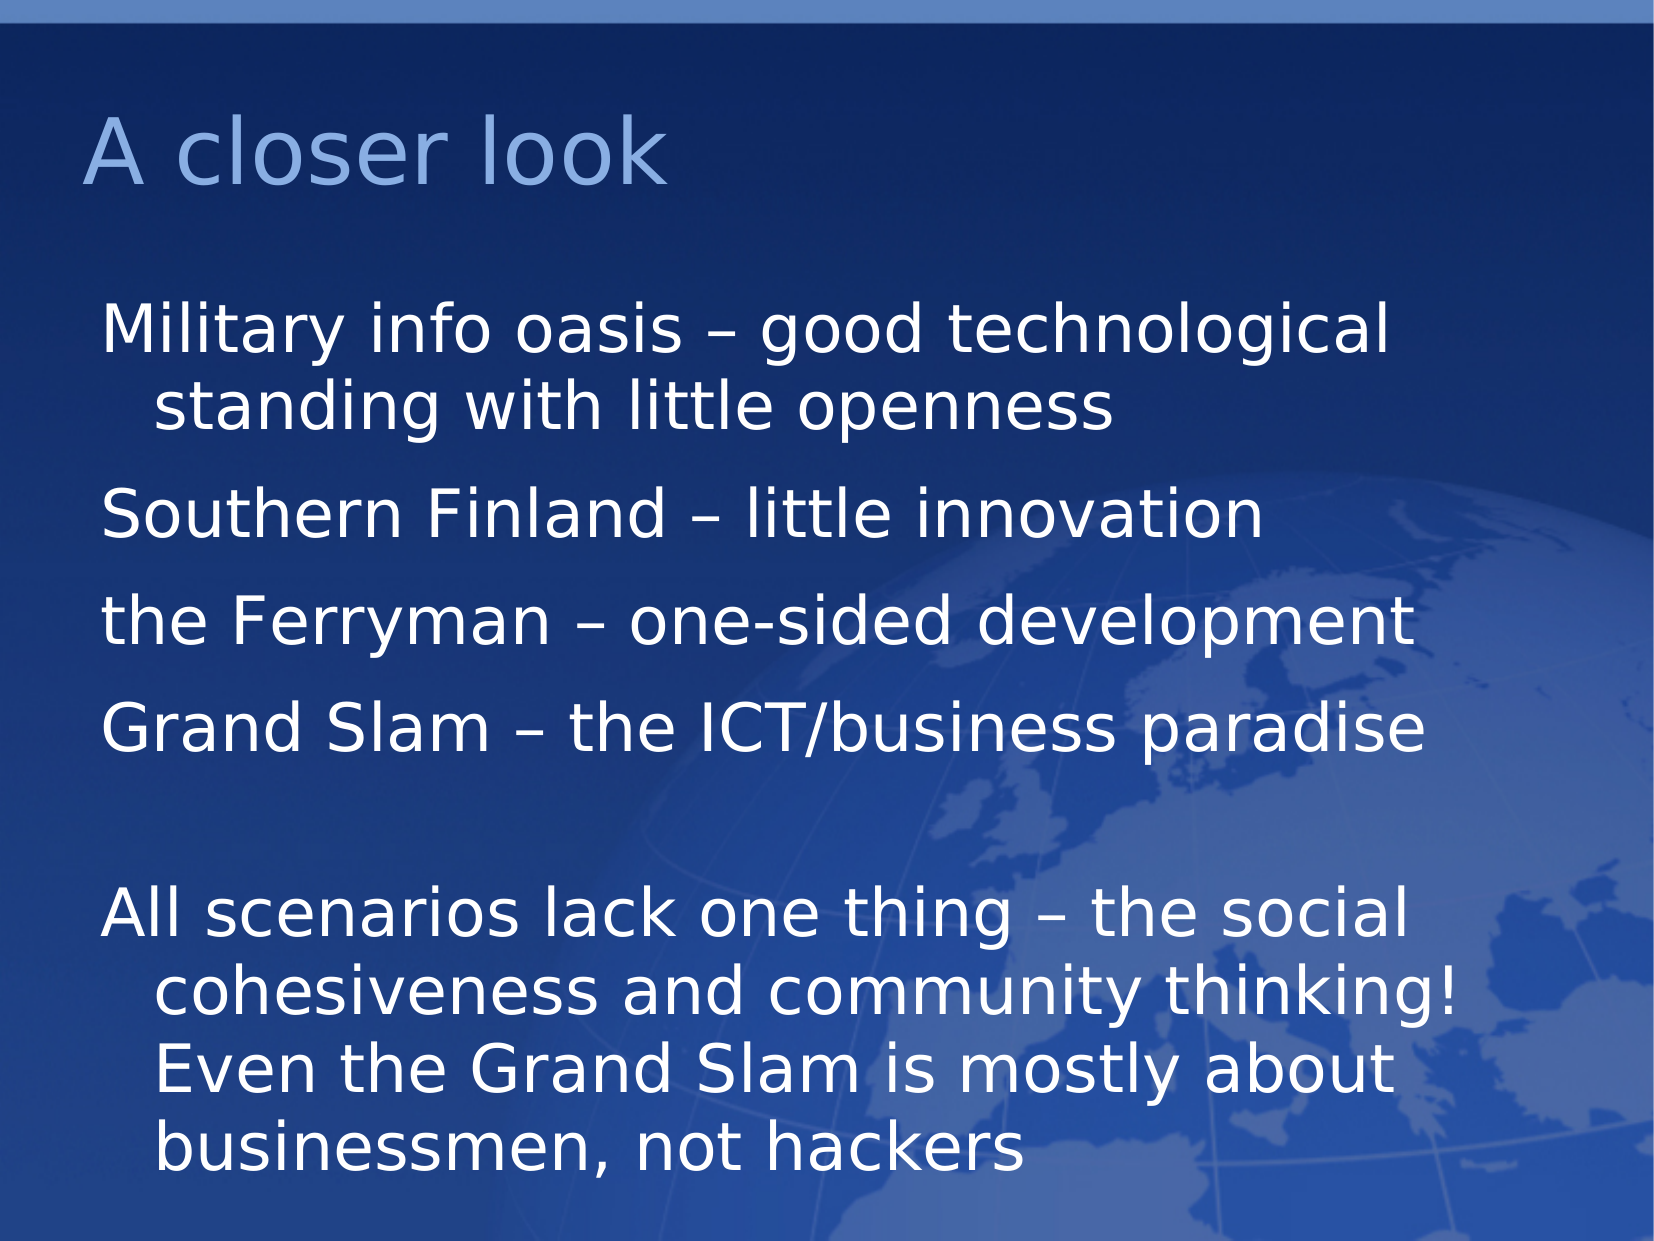

# A closer look
Military info oasis – good technological standing with little openness
Southern Finland – little innovation
the Ferryman – one-sided development
Grand Slam – the ICT/business paradise
All scenarios lack one thing – the social cohesiveness and community thinking! Even the Grand Slam is mostly about businessmen, not hackers